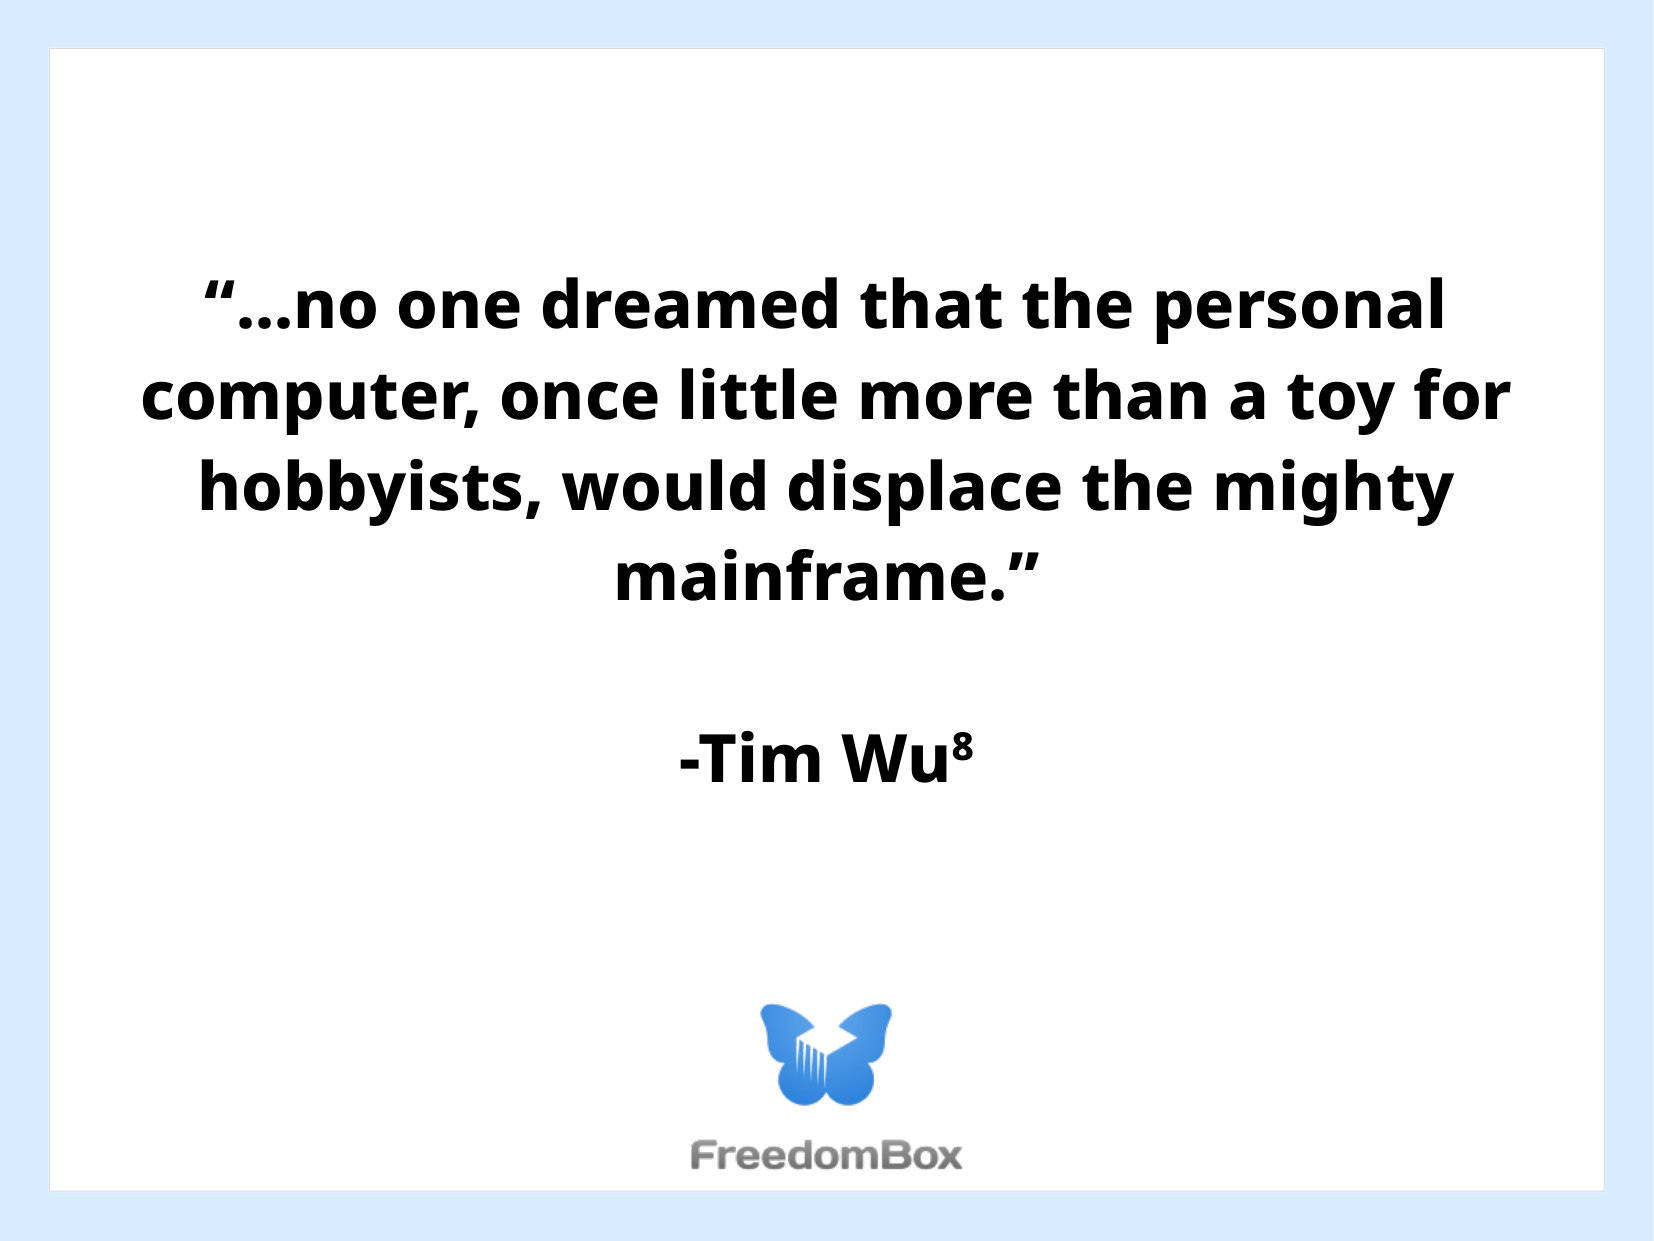

# “...no one dreamed that the personal computer, once little more than a toy for hobbyists, would displace the mighty mainframe.”
-Tim Wu8